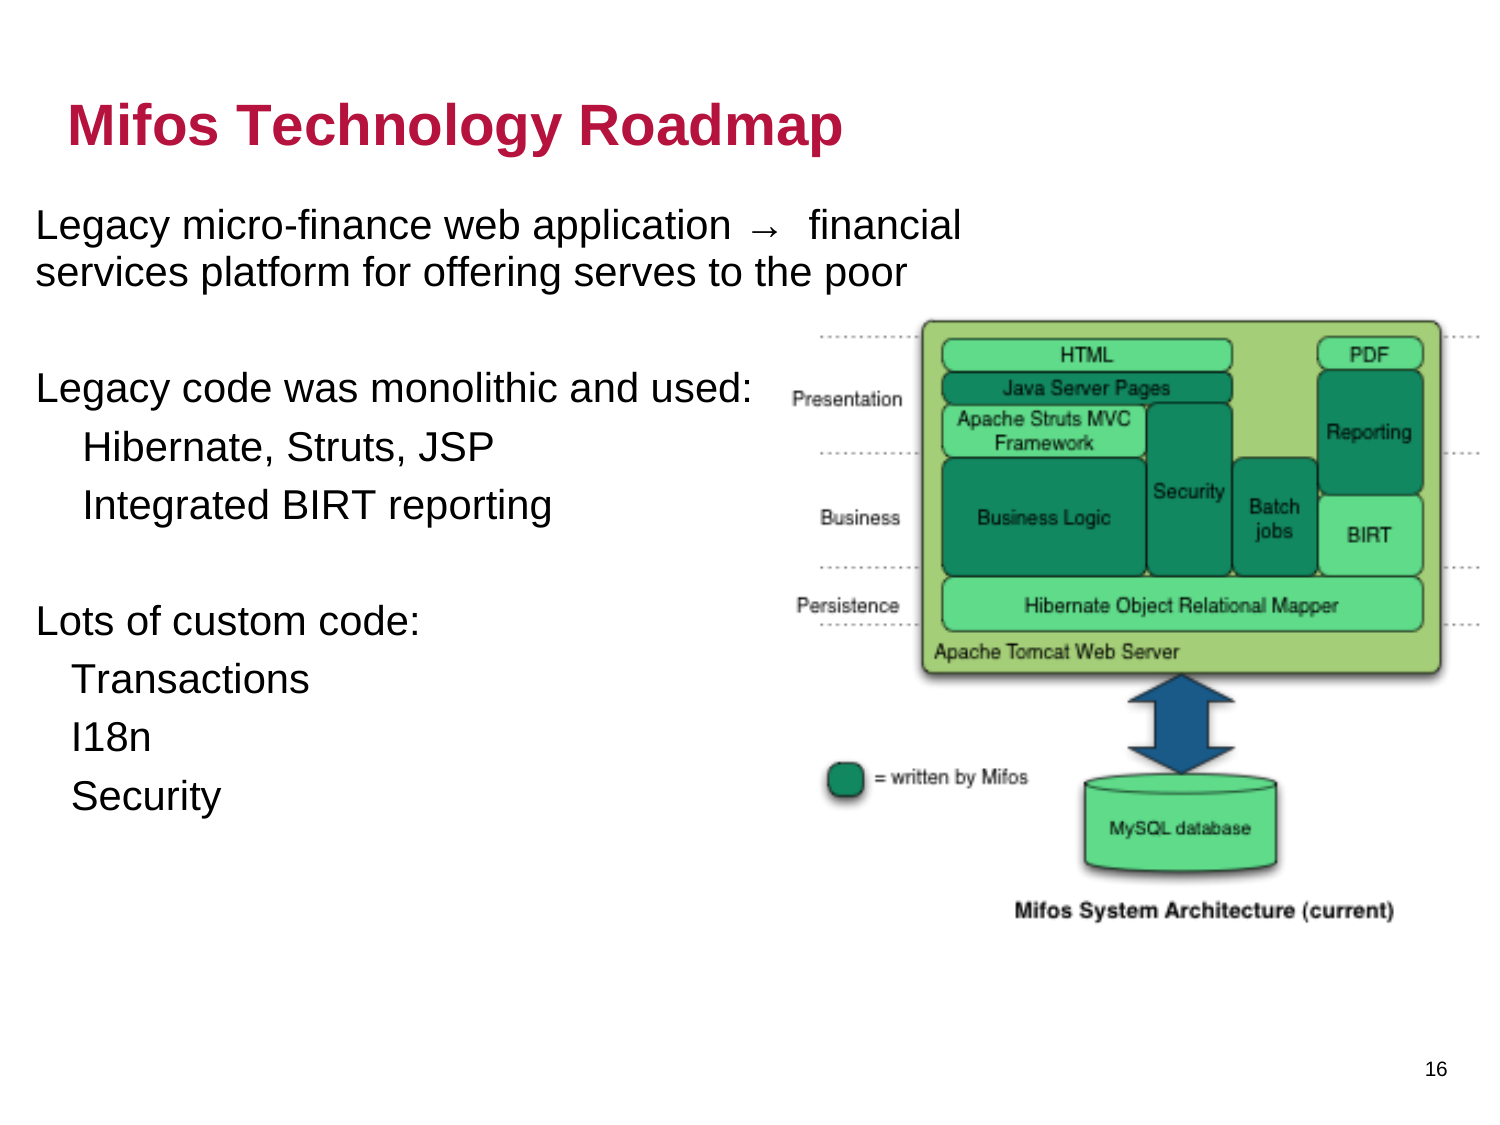

# Mifos Technology Roadmap
Legacy micro-finance web application → financial services platform for offering serves to the poor
Legacy code was monolithic and used:
 Hibernate, Struts, JSP
 Integrated BIRT reporting
Lots of custom code:
Transactions
I18n
Security
16